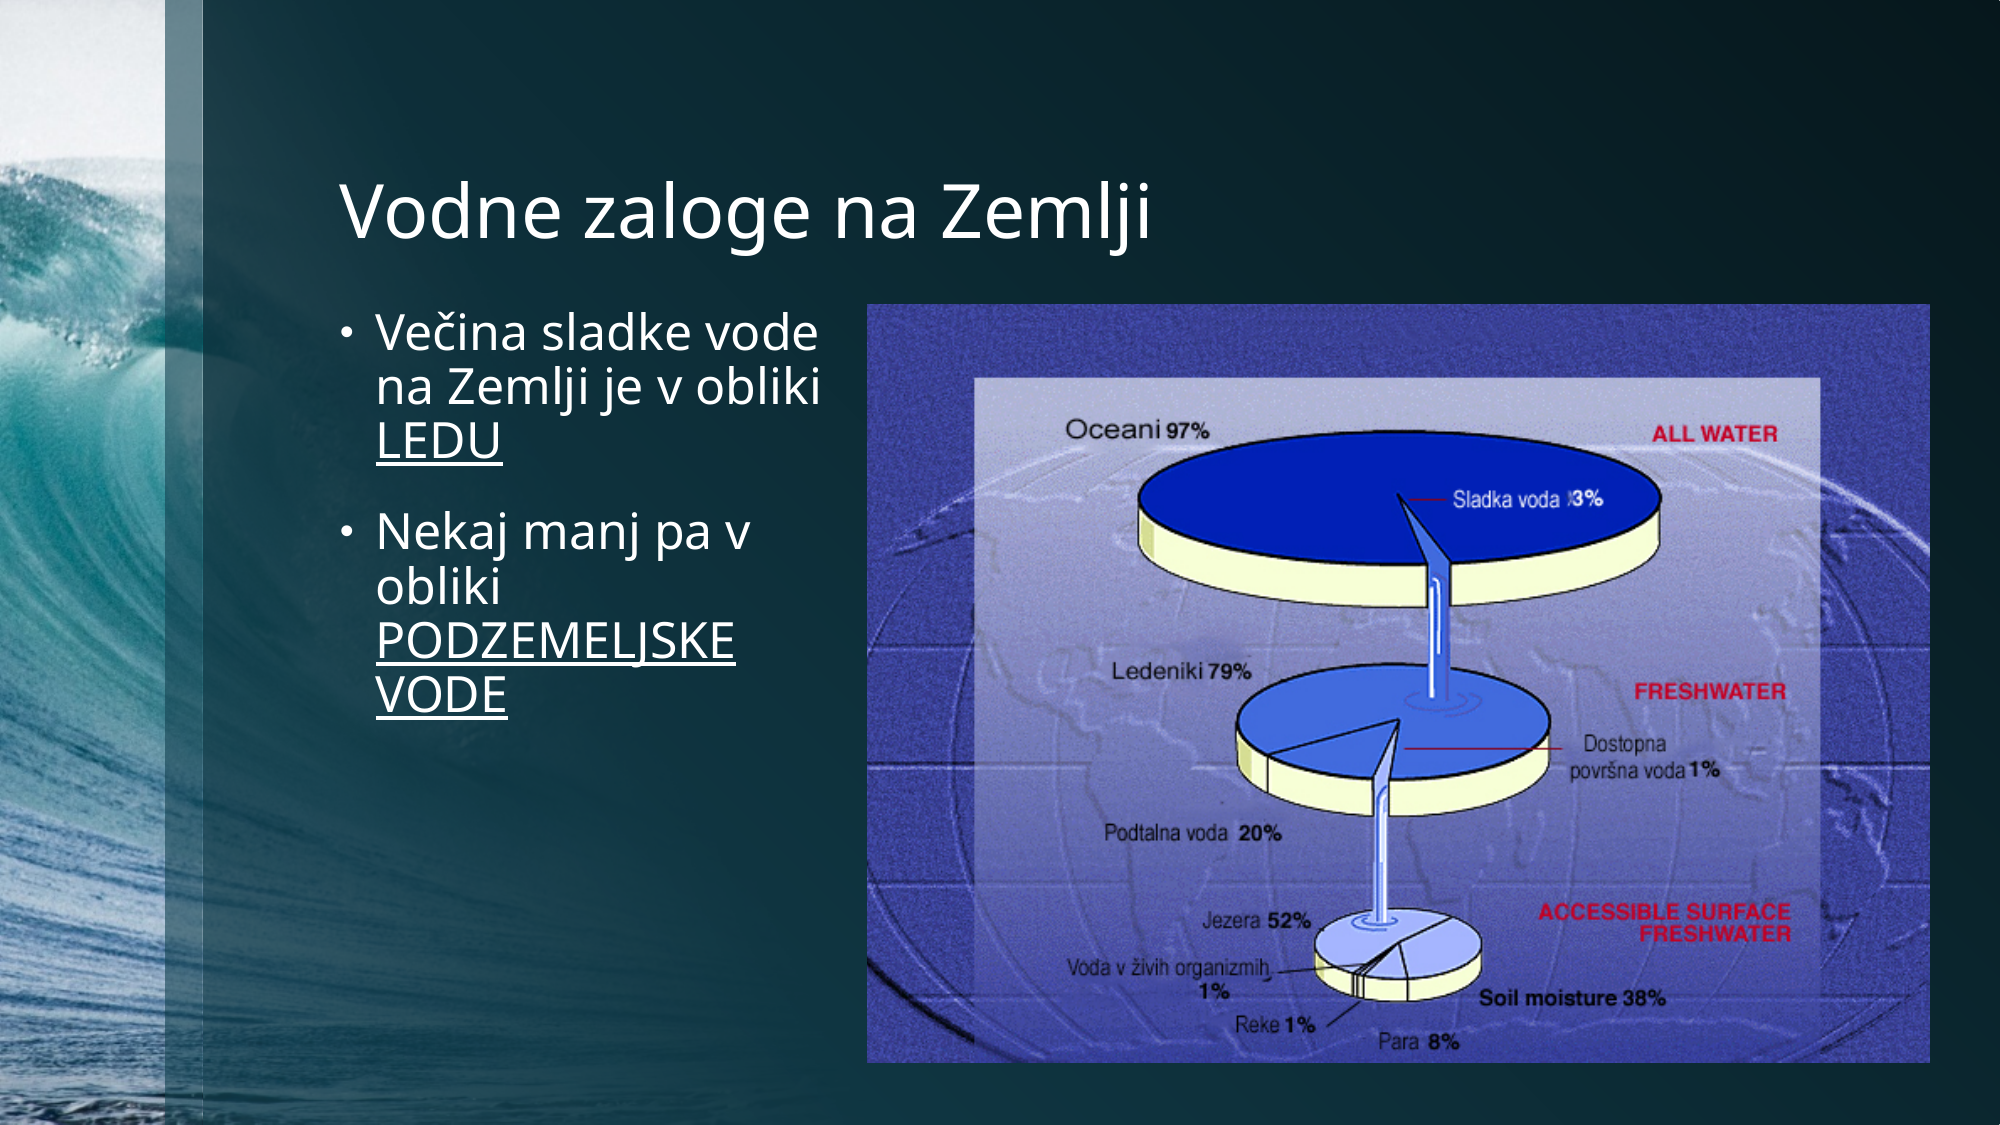

# Vodne zaloge na Zemlji
Večina sladke vode na Zemlji je v obliki LEDU
Nekaj manj pa v obliki PODZEMELJSKE VODE